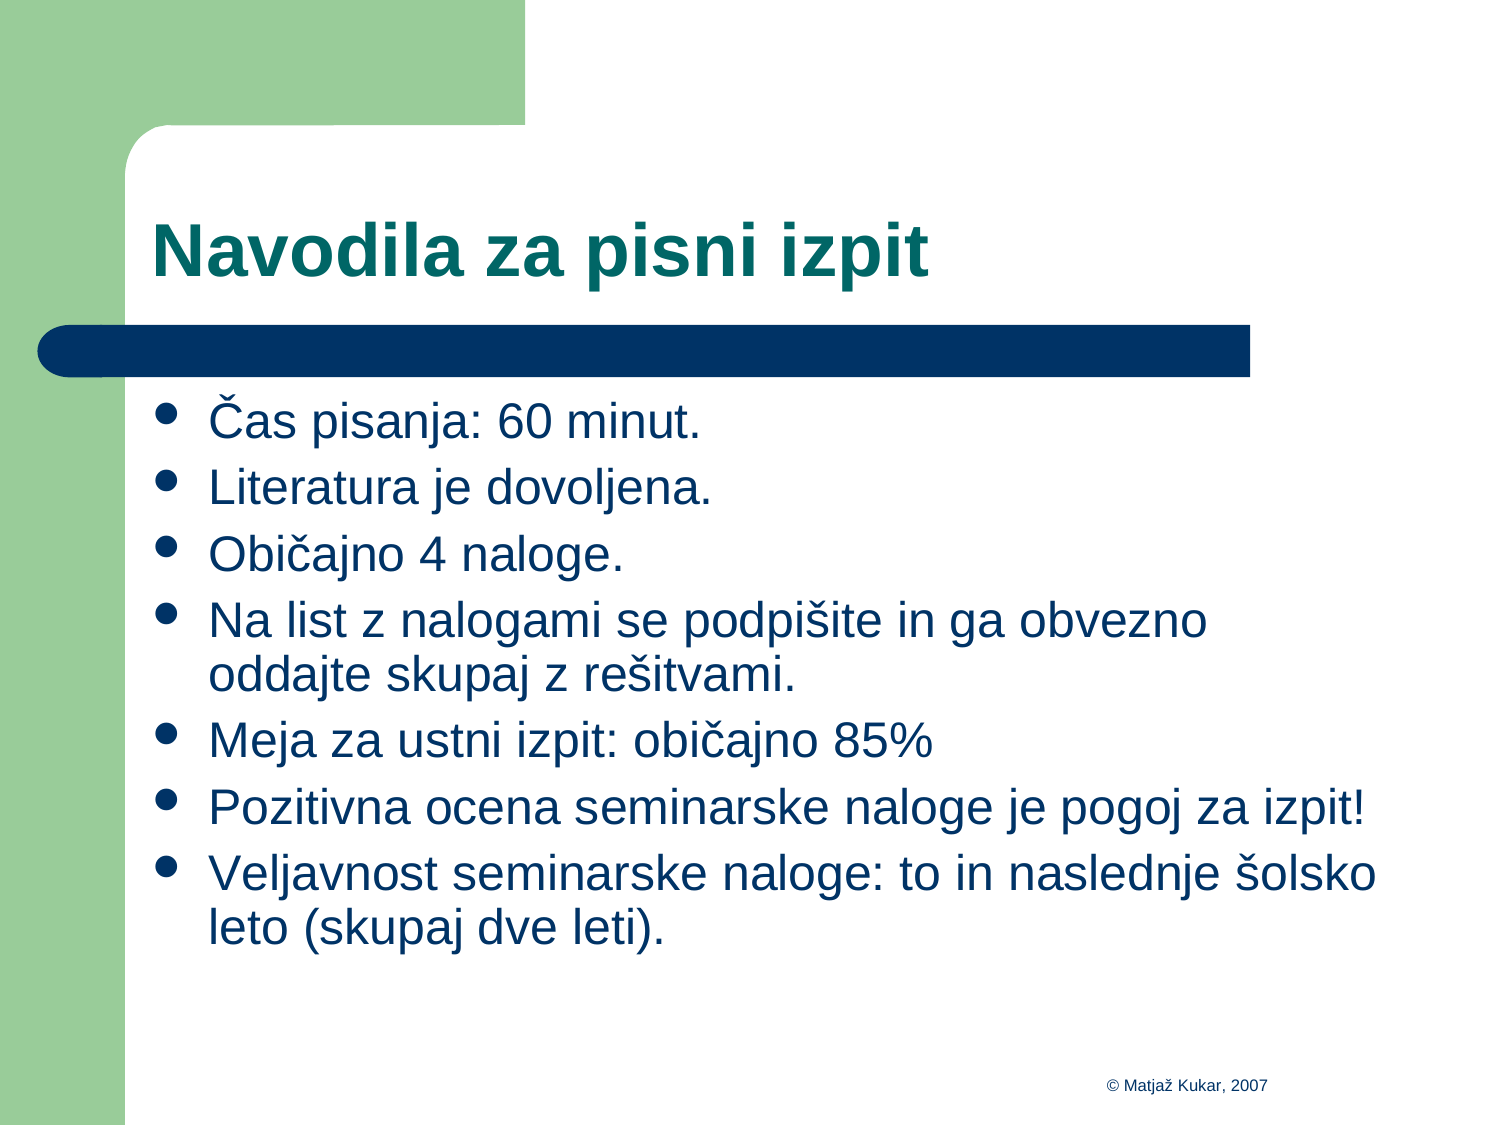

# Navodila za pisni izpit
Čas pisanja: 60 minut.
Literatura je dovoljena.
Običajno 4 naloge.
Na list z nalogami se podpišite in ga obvezno oddajte skupaj z rešitvami.
Meja za ustni izpit: običajno 85%
Pozitivna ocena seminarske naloge je pogoj za izpit!
Veljavnost seminarske naloge: to in naslednje šolsko leto (skupaj dve leti).
© Matjaž Kukar, 2007